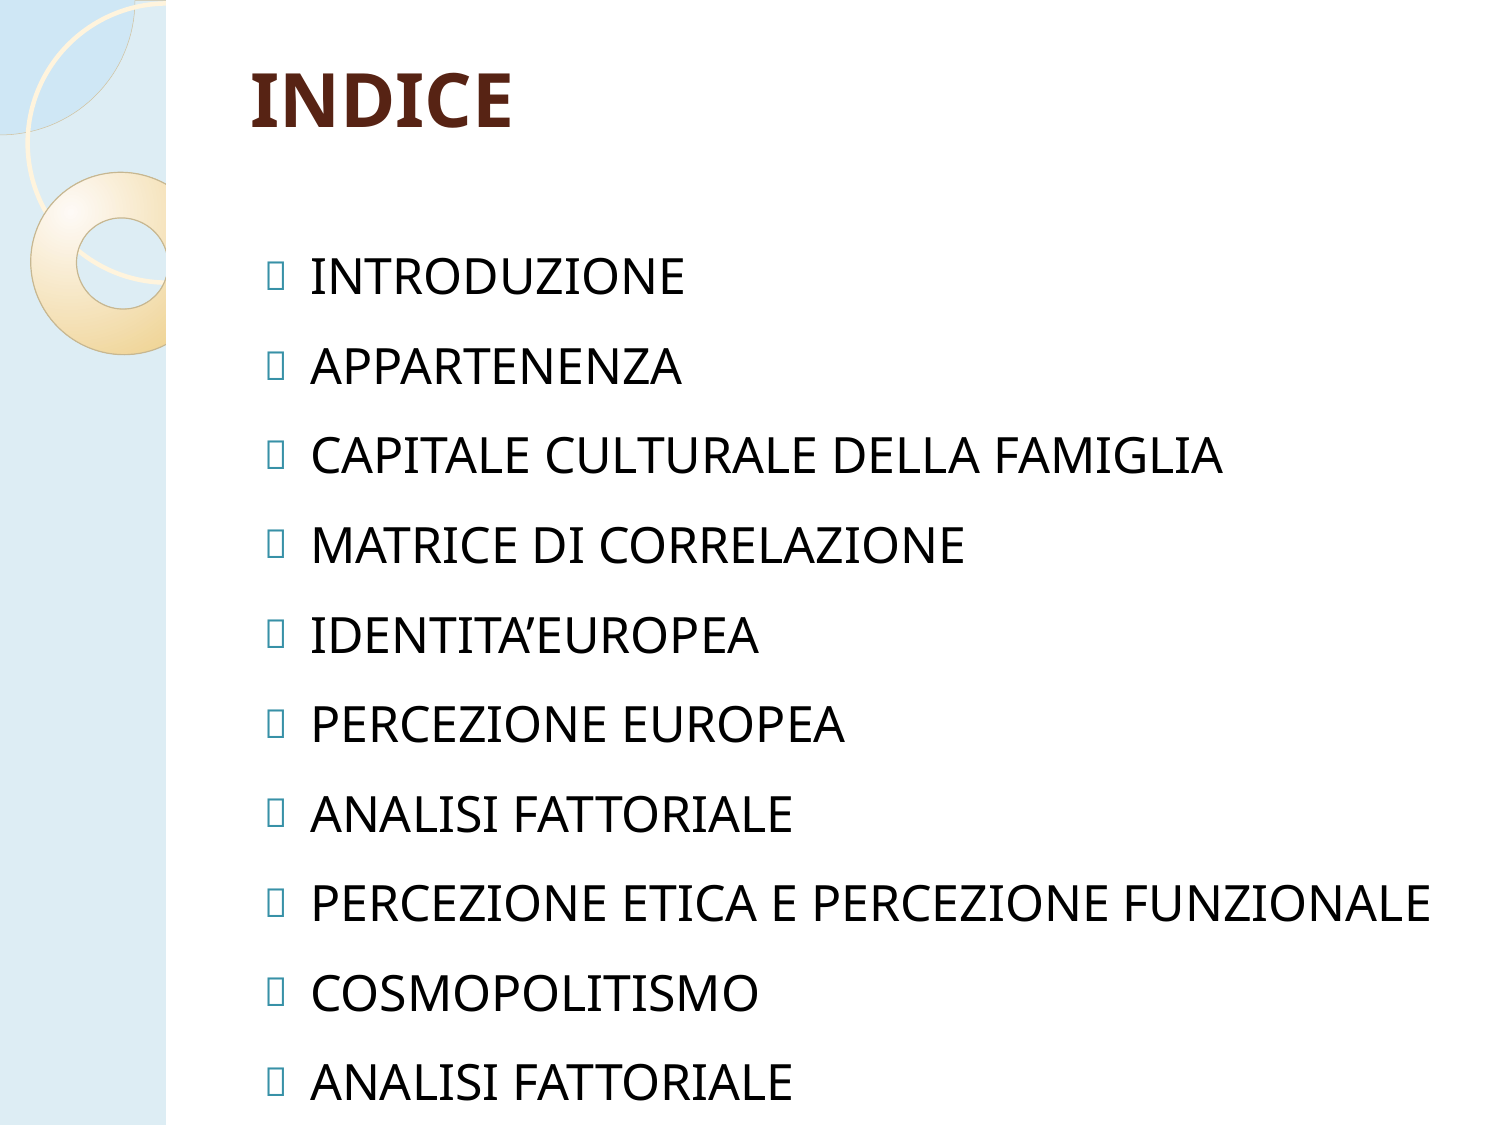

# INDICE
INTRODUZIONE
APPARTENENZA
CAPITALE CULTURALE DELLA FAMIGLIA
MATRICE DI CORRELAZIONE
IDENTITA’EUROPEA
PERCEZIONE EUROPEA
ANALISI FATTORIALE
PERCEZIONE ETICA E PERCEZIONE FUNZIONALE
COSMOPOLITISMO
ANALISI FATTORIALE